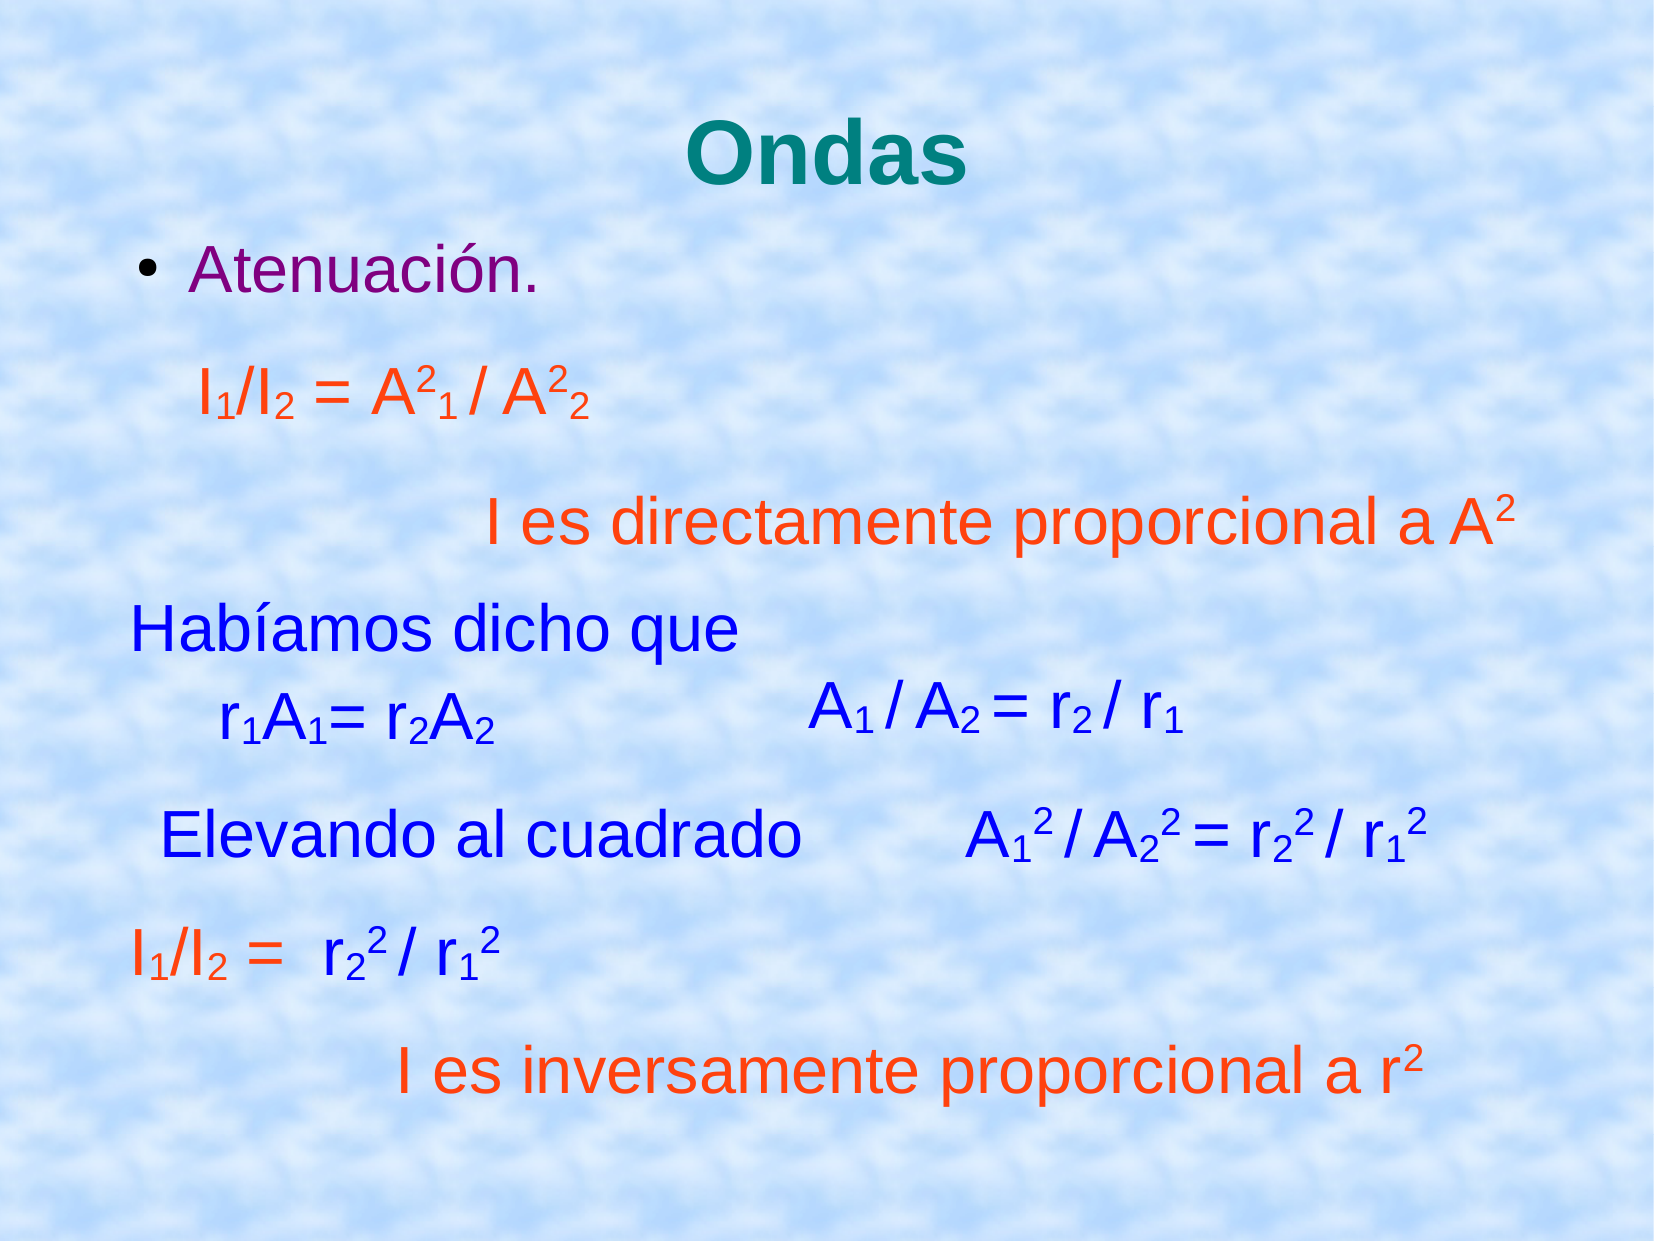

# Ondas
Atenuación.
I1/I2 = A21 / A22
I es directamente proporcional a A2
Habíamos dicho que
A1 / A2 = r2 / r1
r1A1= r2A2
Elevando al cuadrado A12 / A22 = r22 / r12
I1/I2 = r22 / r12
I es inversamente proporcional a r2